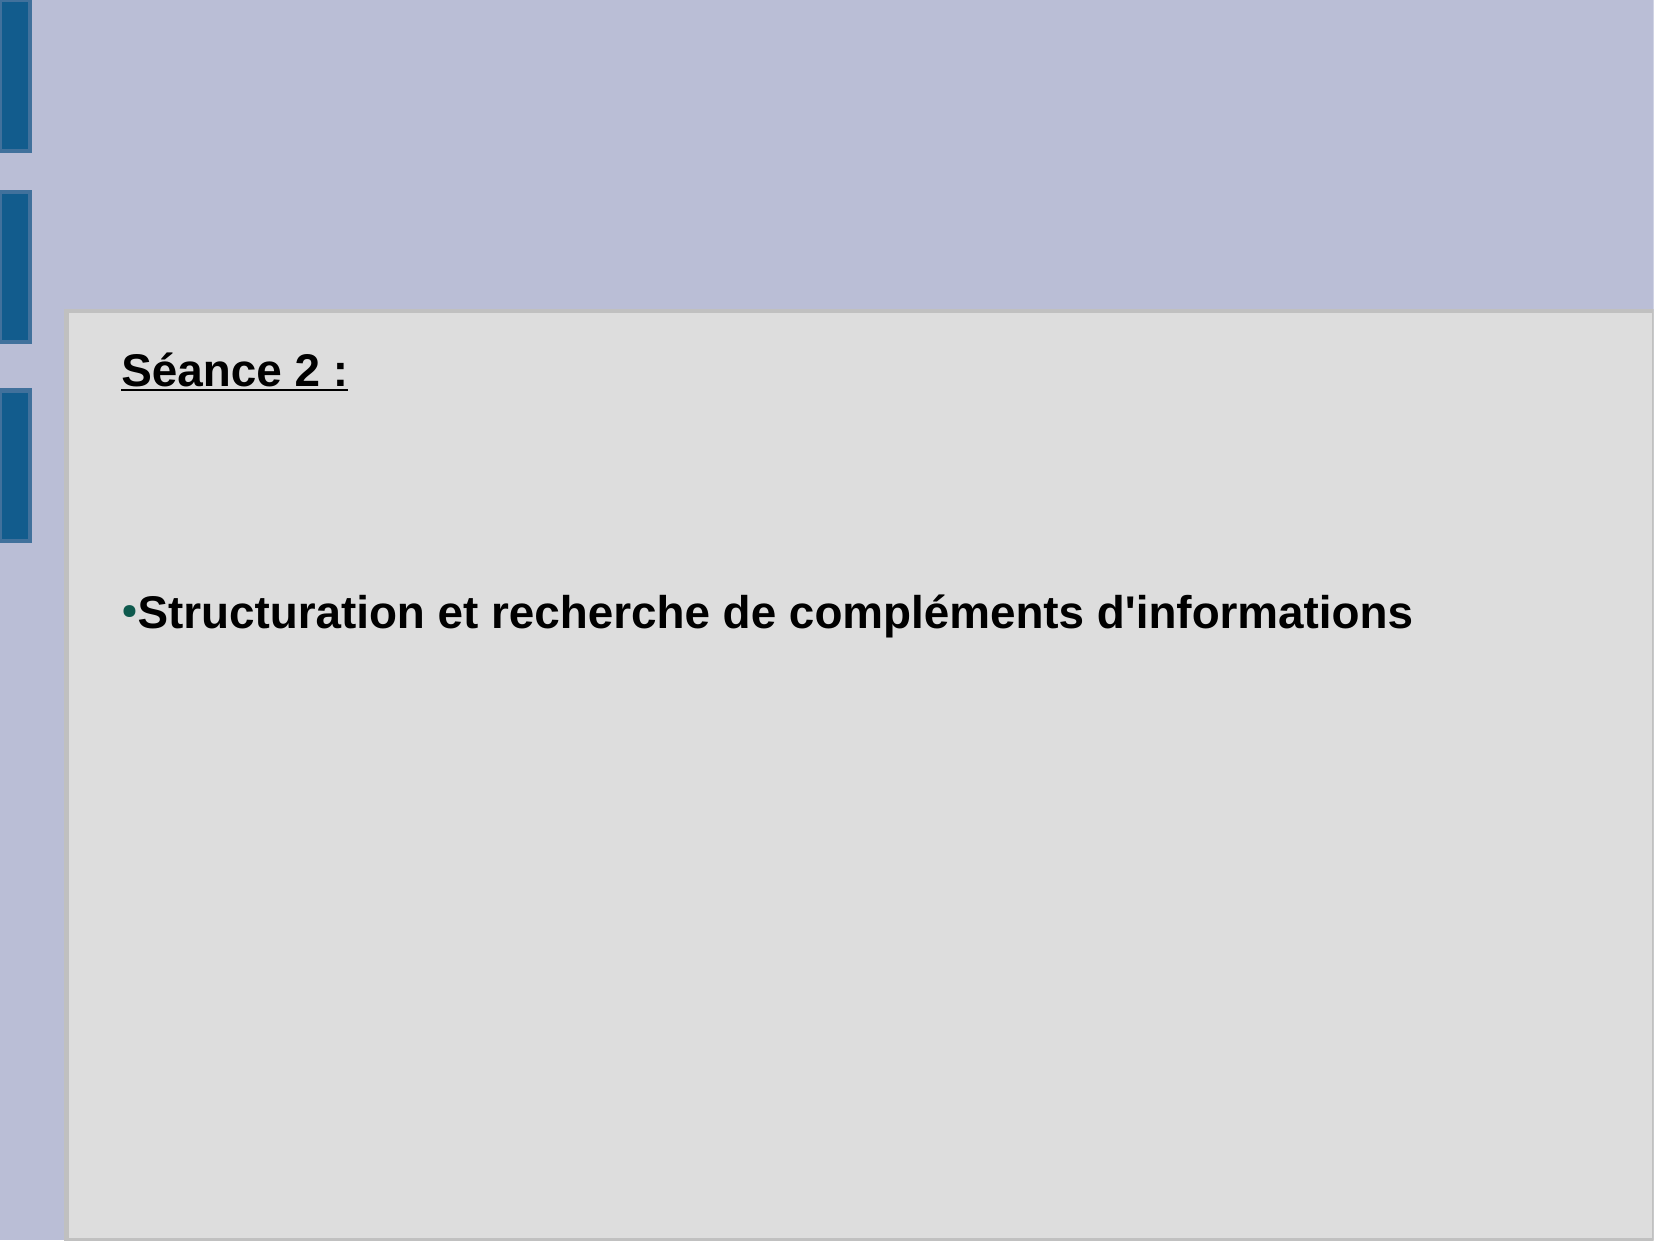

#
Séance 2 :
Structuration et recherche de compléments d'informations